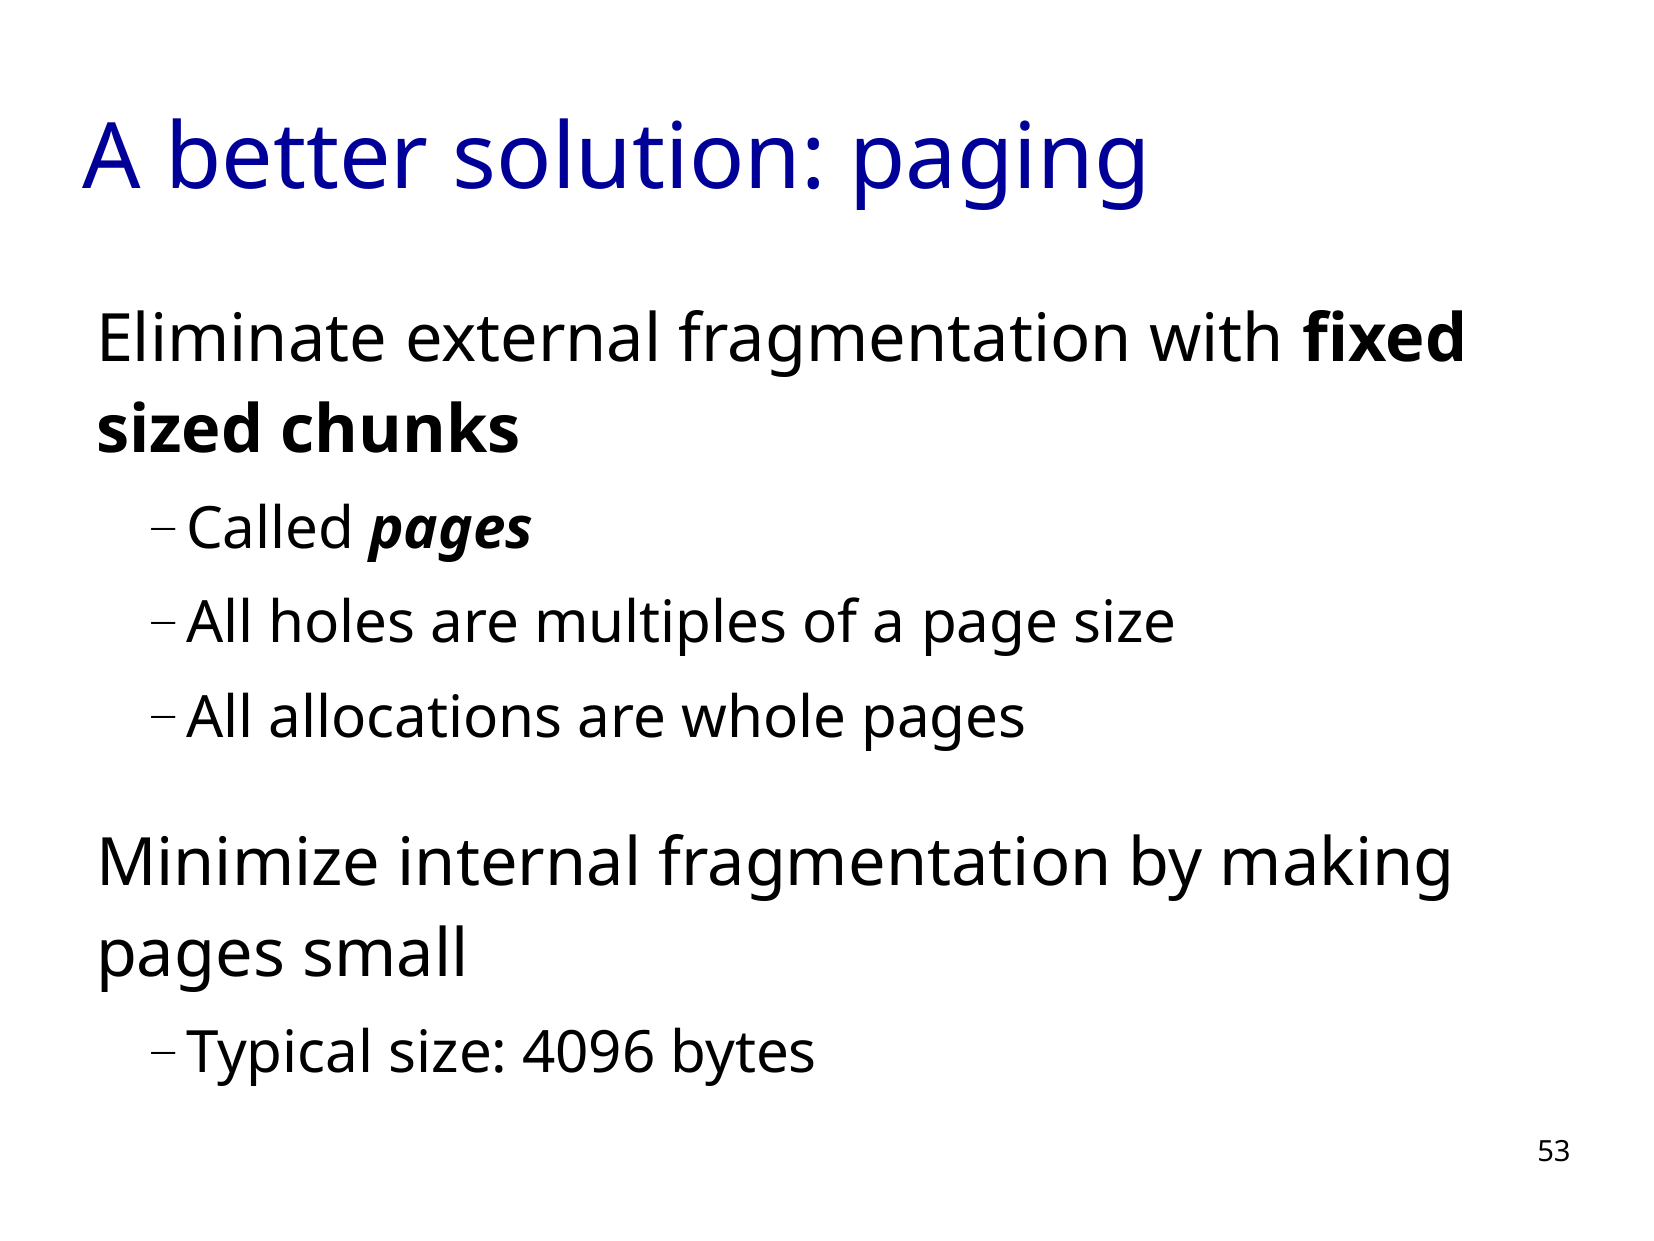

# A better solution: paging
Eliminate external fragmentation with fixed sized chunks
Called pages
All holes are multiples of a page size
All allocations are whole pages
Minimize internal fragmentation by making pages small
Typical size: 4096 bytes
53